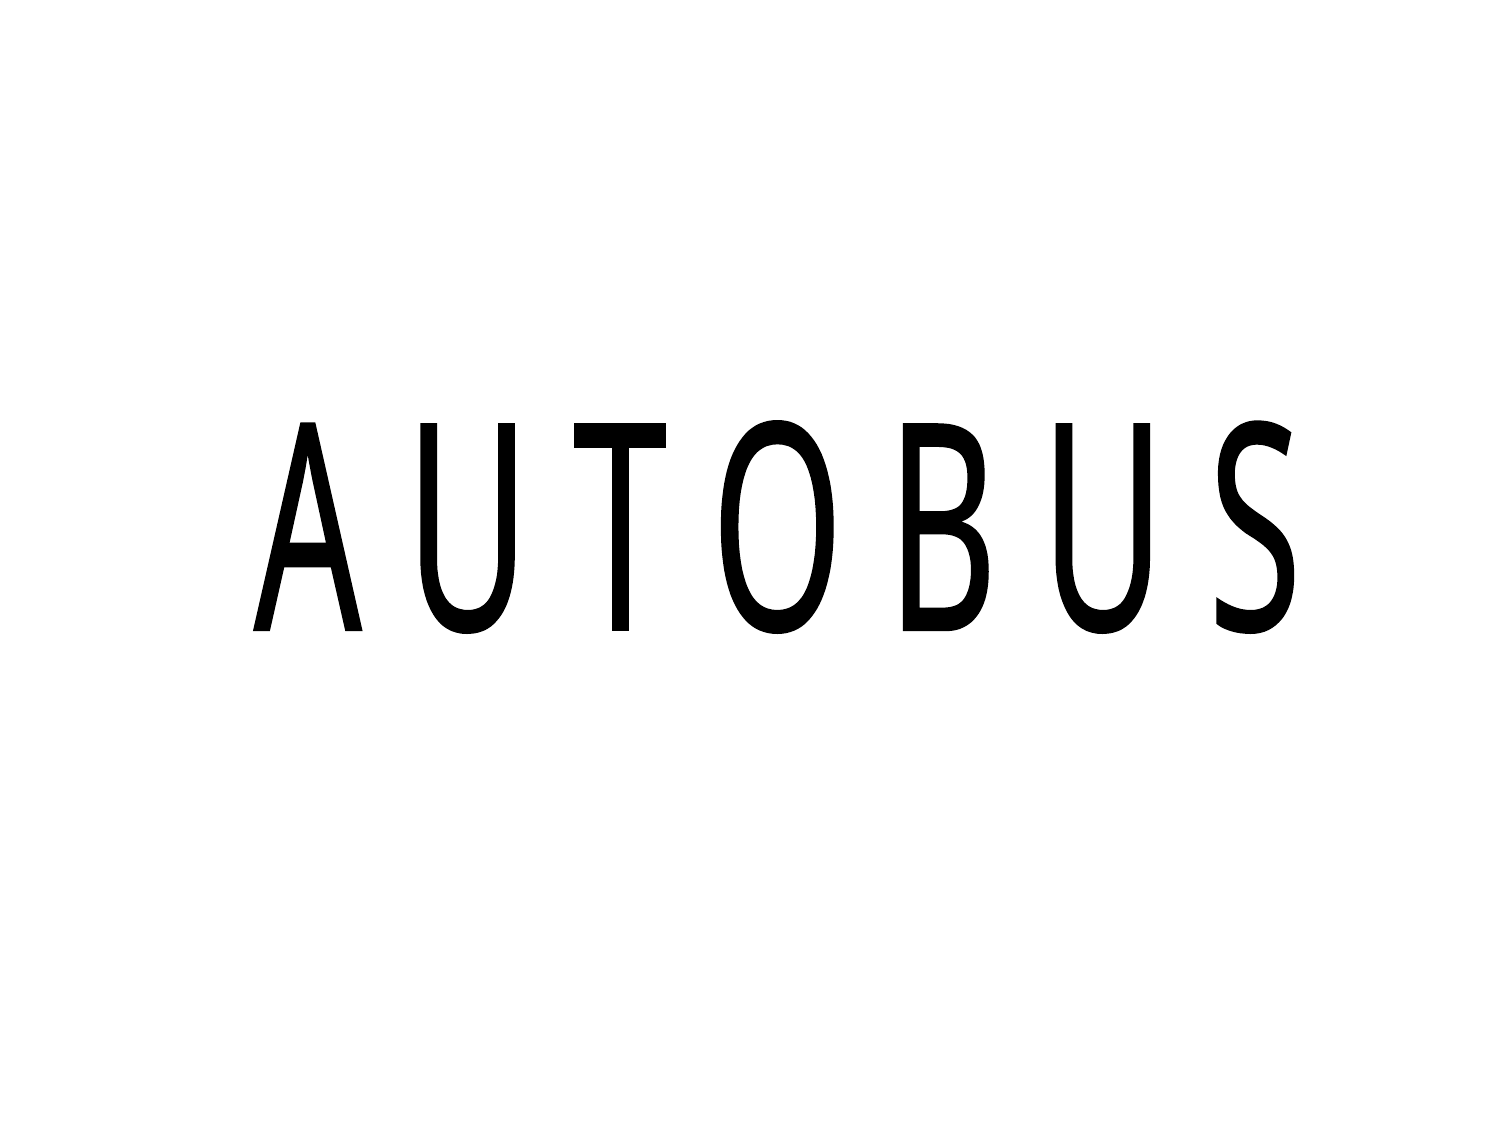

A U T O B U S